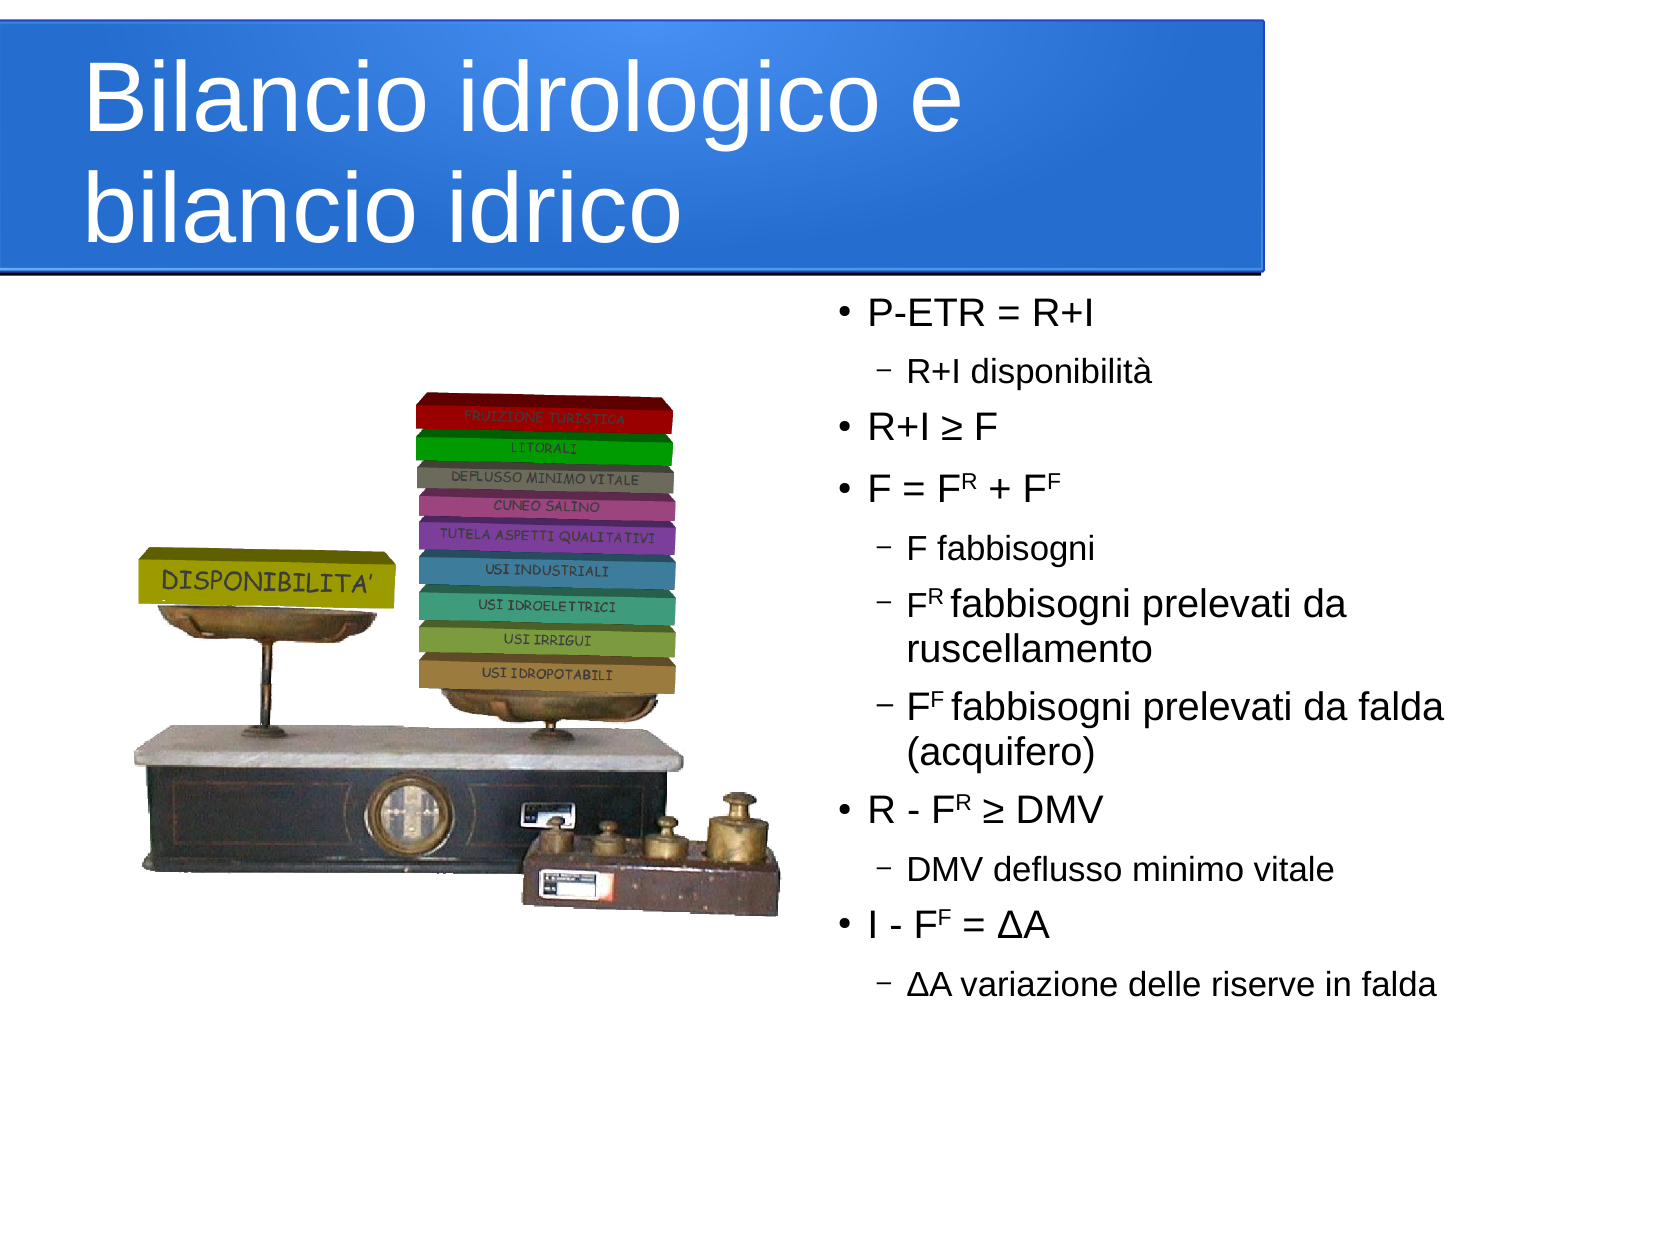

# Bilancio idrologico e bilancio idrico
P-ETR = R+I
R+I disponibilità
R+I ≥ F
F = FR + FF
F fabbisogni
FR fabbisogni prelevati da ruscellamento
FF fabbisogni prelevati da falda (acquifero)
R - FR ≥ DMV
DMV deflusso minimo vitale
I - FF = ΔA
ΔA variazione delle riserve in falda